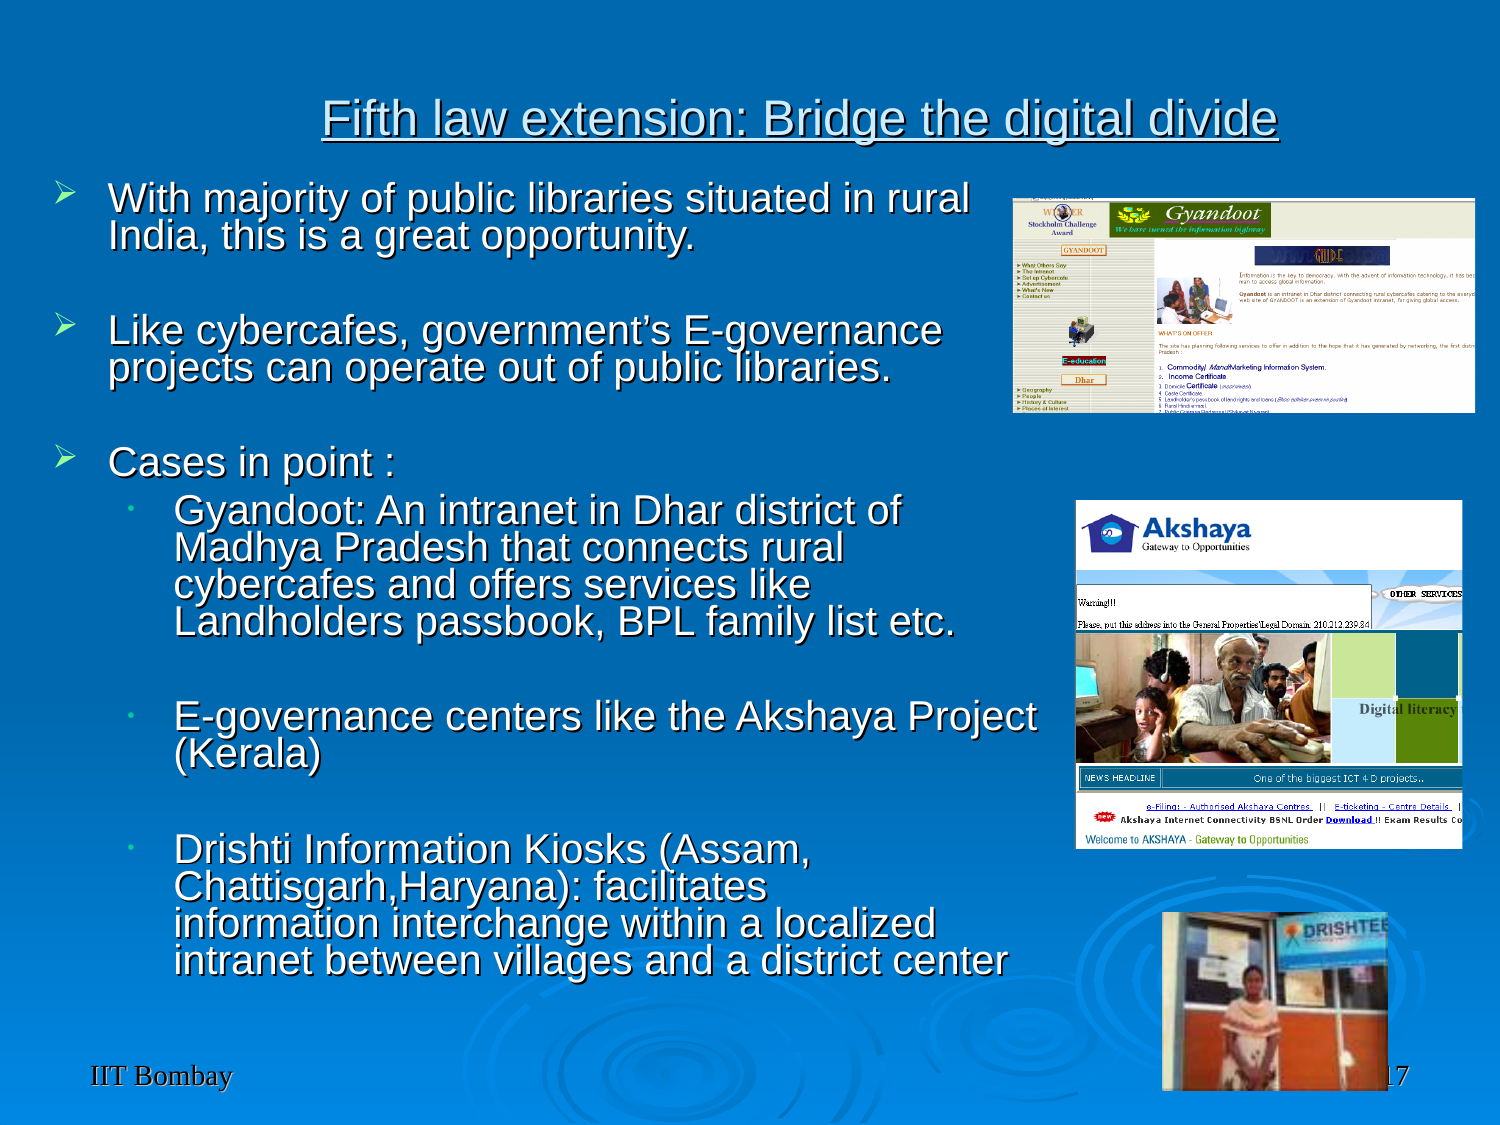

# Fifth law extension: Bridge the digital divide
With majority of public libraries situated in rural India, this is a great opportunity.
Like cybercafes, government’s E-governance projects can operate out of public libraries.
Cases in point :
Gyandoot: An intranet in Dhar district of Madhya Pradesh that connects rural cybercafes and offers services like Landholders passbook, BPL family list etc.
E-governance centers like the Akshaya Project (Kerala)
Drishti Information Kiosks (Assam, Chattisgarh,Haryana): facilitates information interchange within a localized intranet between villages and a district center
IIT Bombay
17